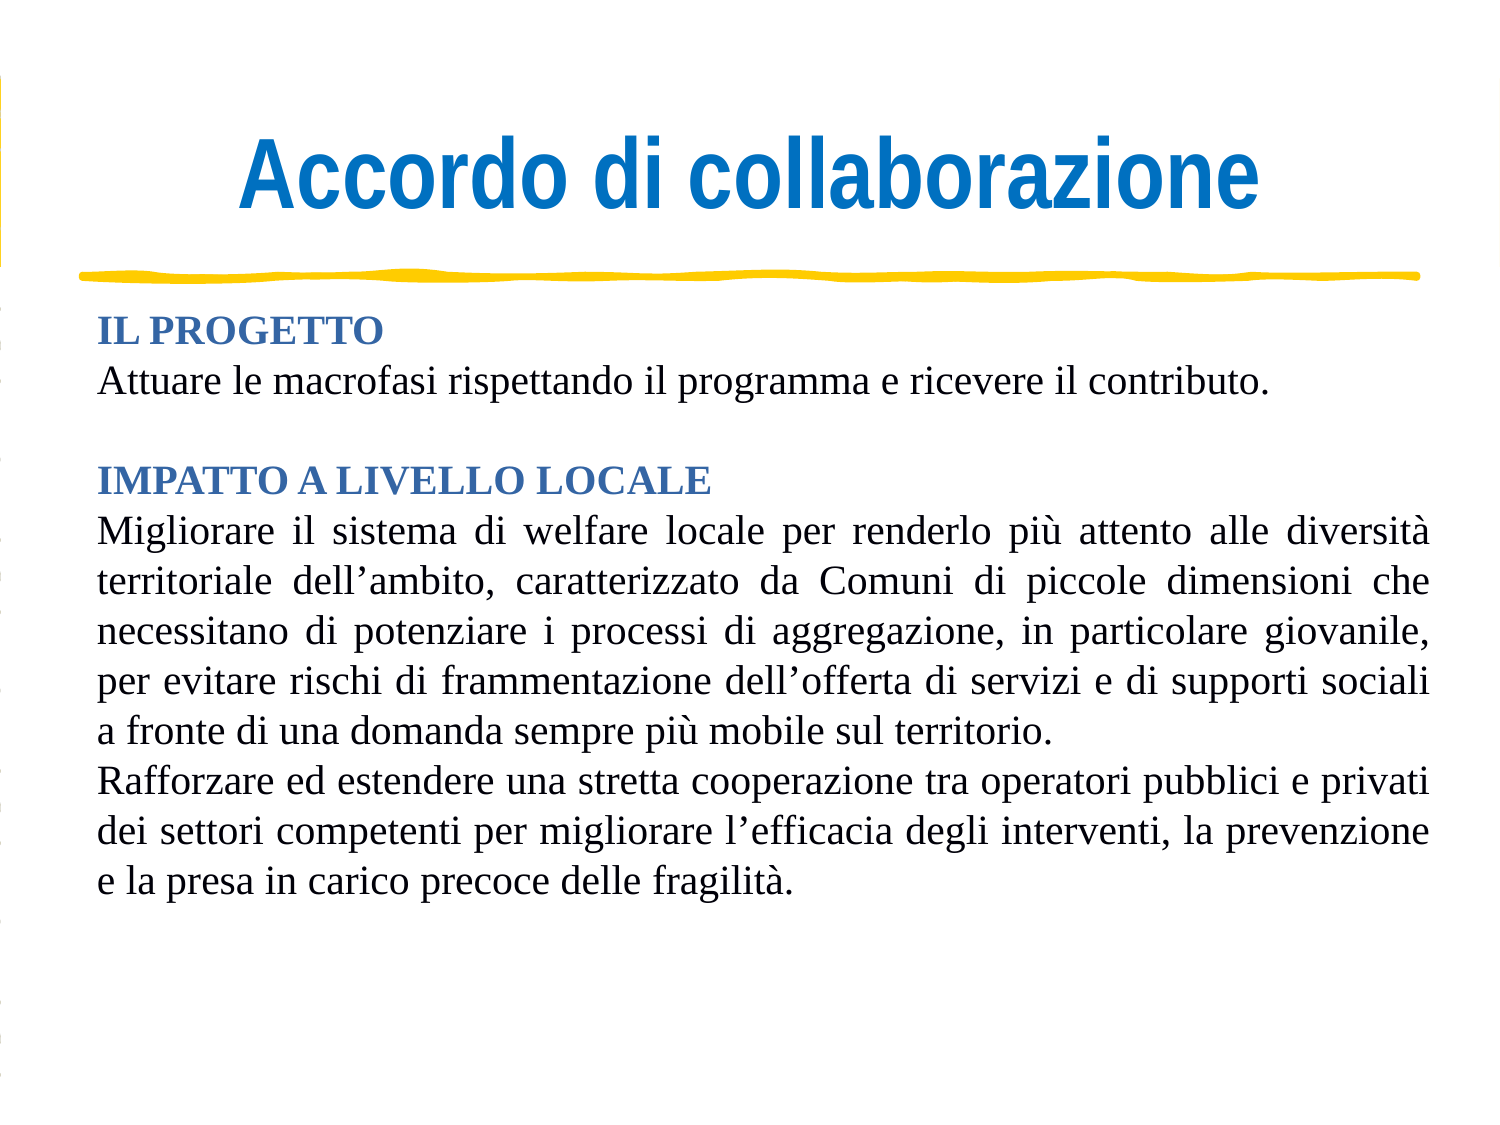

# Accordo di collaborazione
IL PROGETTO
Attuare le macrofasi rispettando il programma e ricevere il contributo.
IMPATTO A LIVELLO LOCALE
Migliorare il sistema di welfare locale per renderlo più attento alle diversità territoriale dell’ambito, caratterizzato da Comuni di piccole dimensioni che necessitano di potenziare i processi di aggregazione, in particolare giovanile, per evitare rischi di frammentazione dell’offerta di servizi e di supporti sociali a fronte di una domanda sempre più mobile sul territorio.
Rafforzare ed estendere una stretta cooperazione tra operatori pubblici e privati dei settori competenti per migliorare l’efficacia degli interventi, la prevenzione e la presa in carico precoce delle fragilità.